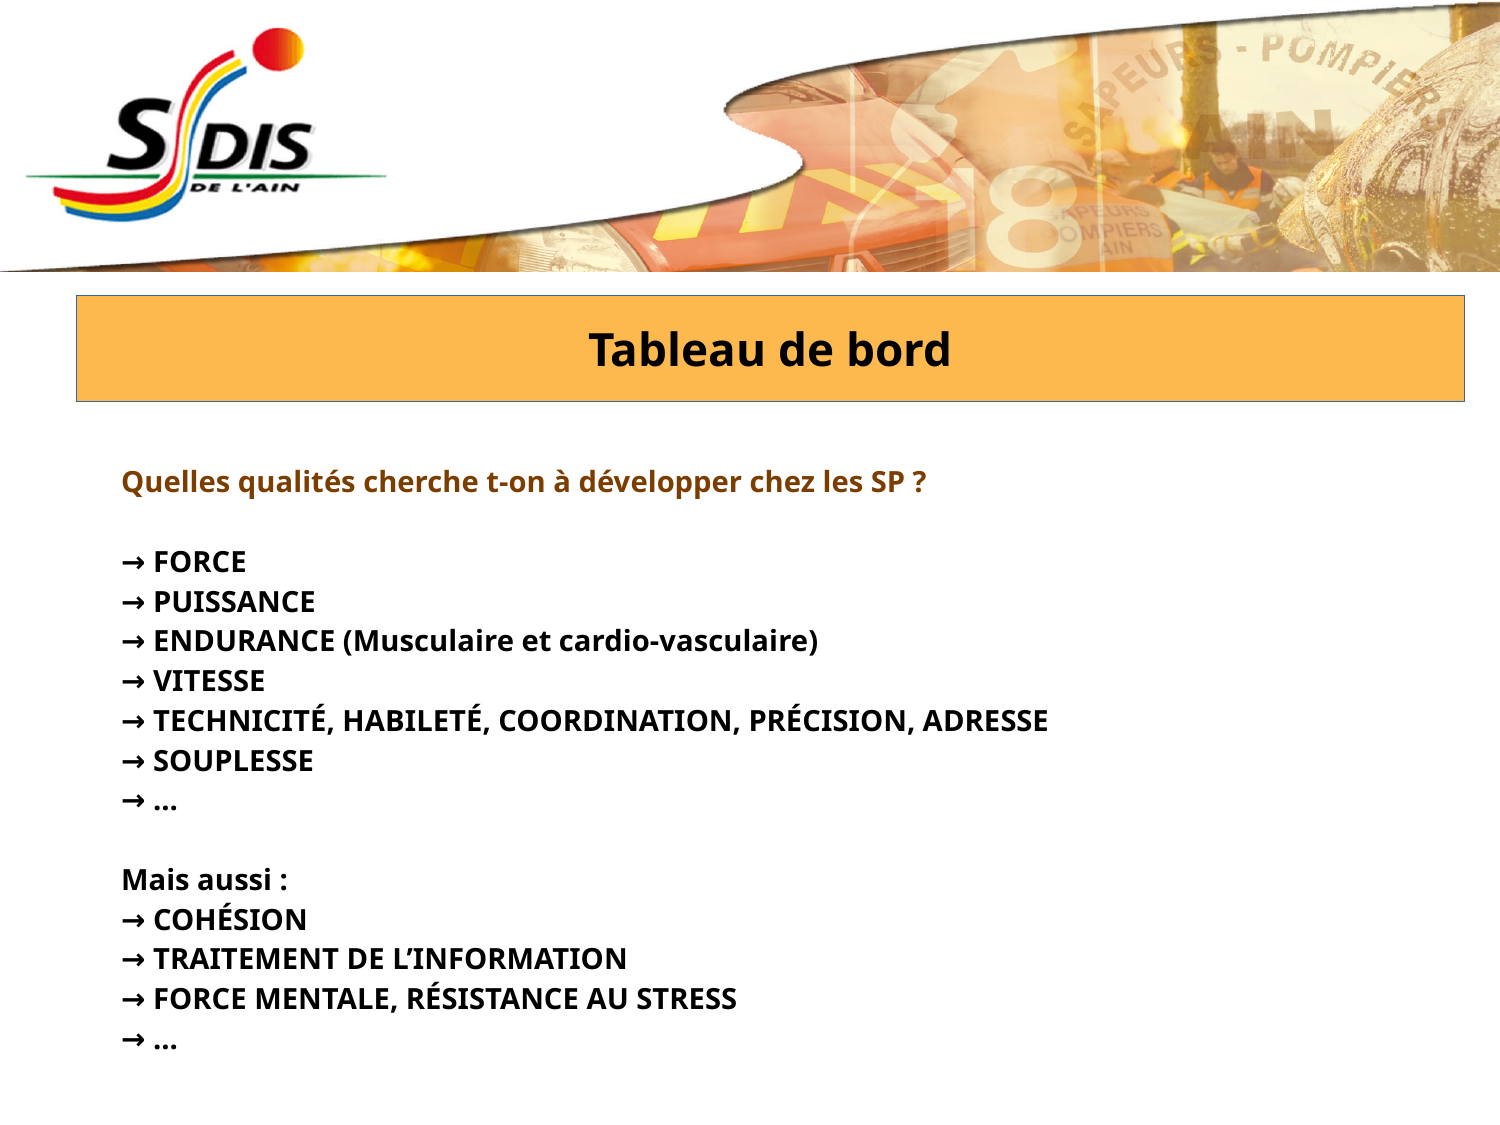

Tableau de bord
Quelles qualités cherche t-on à développer chez les SP ?
→ FORCE
→ PUISSANCE
→ ENDURANCE (Musculaire et cardio-vasculaire)
→ VITESSE
→ TECHNICITÉ, HABILETÉ, COORDINATION, PRÉCISION, ADRESSE
→ SOUPLESSE
→ ...
Mais aussi :
→ COHÉSION
→ TRAITEMENT DE L’INFORMATION
→ FORCE MENTALE, RÉSISTANCE AU STRESS
→ ...